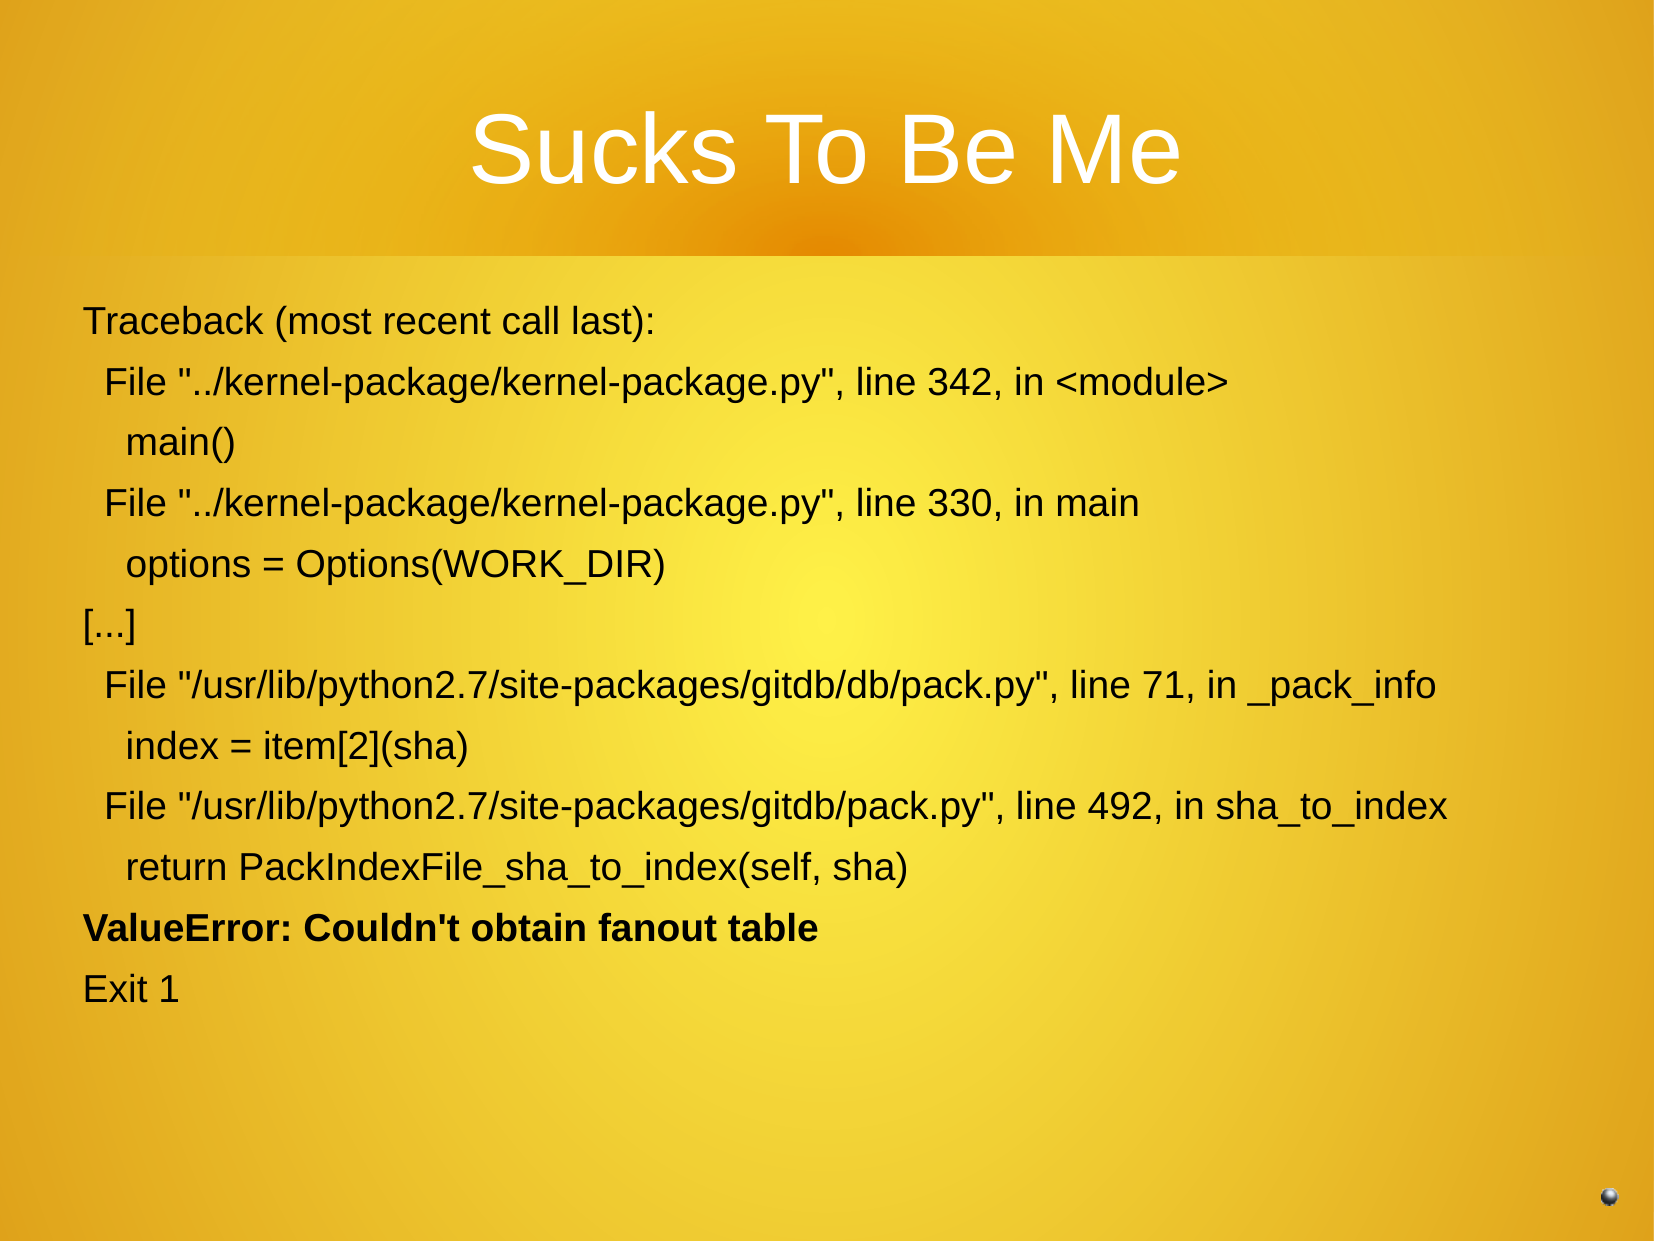

# Sucks To Be Me
Traceback (most recent call last):
 File "../kernel-package/kernel-package.py", line 342, in <module>
 main()
 File "../kernel-package/kernel-package.py", line 330, in main
 options = Options(WORK_DIR)
[...]
 File "/usr/lib/python2.7/site-packages/gitdb/db/pack.py", line 71, in _pack_info
 index = item[2](sha)
 File "/usr/lib/python2.7/site-packages/gitdb/pack.py", line 492, in sha_to_index
 return PackIndexFile_sha_to_index(self, sha)
ValueError: Couldn't obtain fanout table
Exit 1